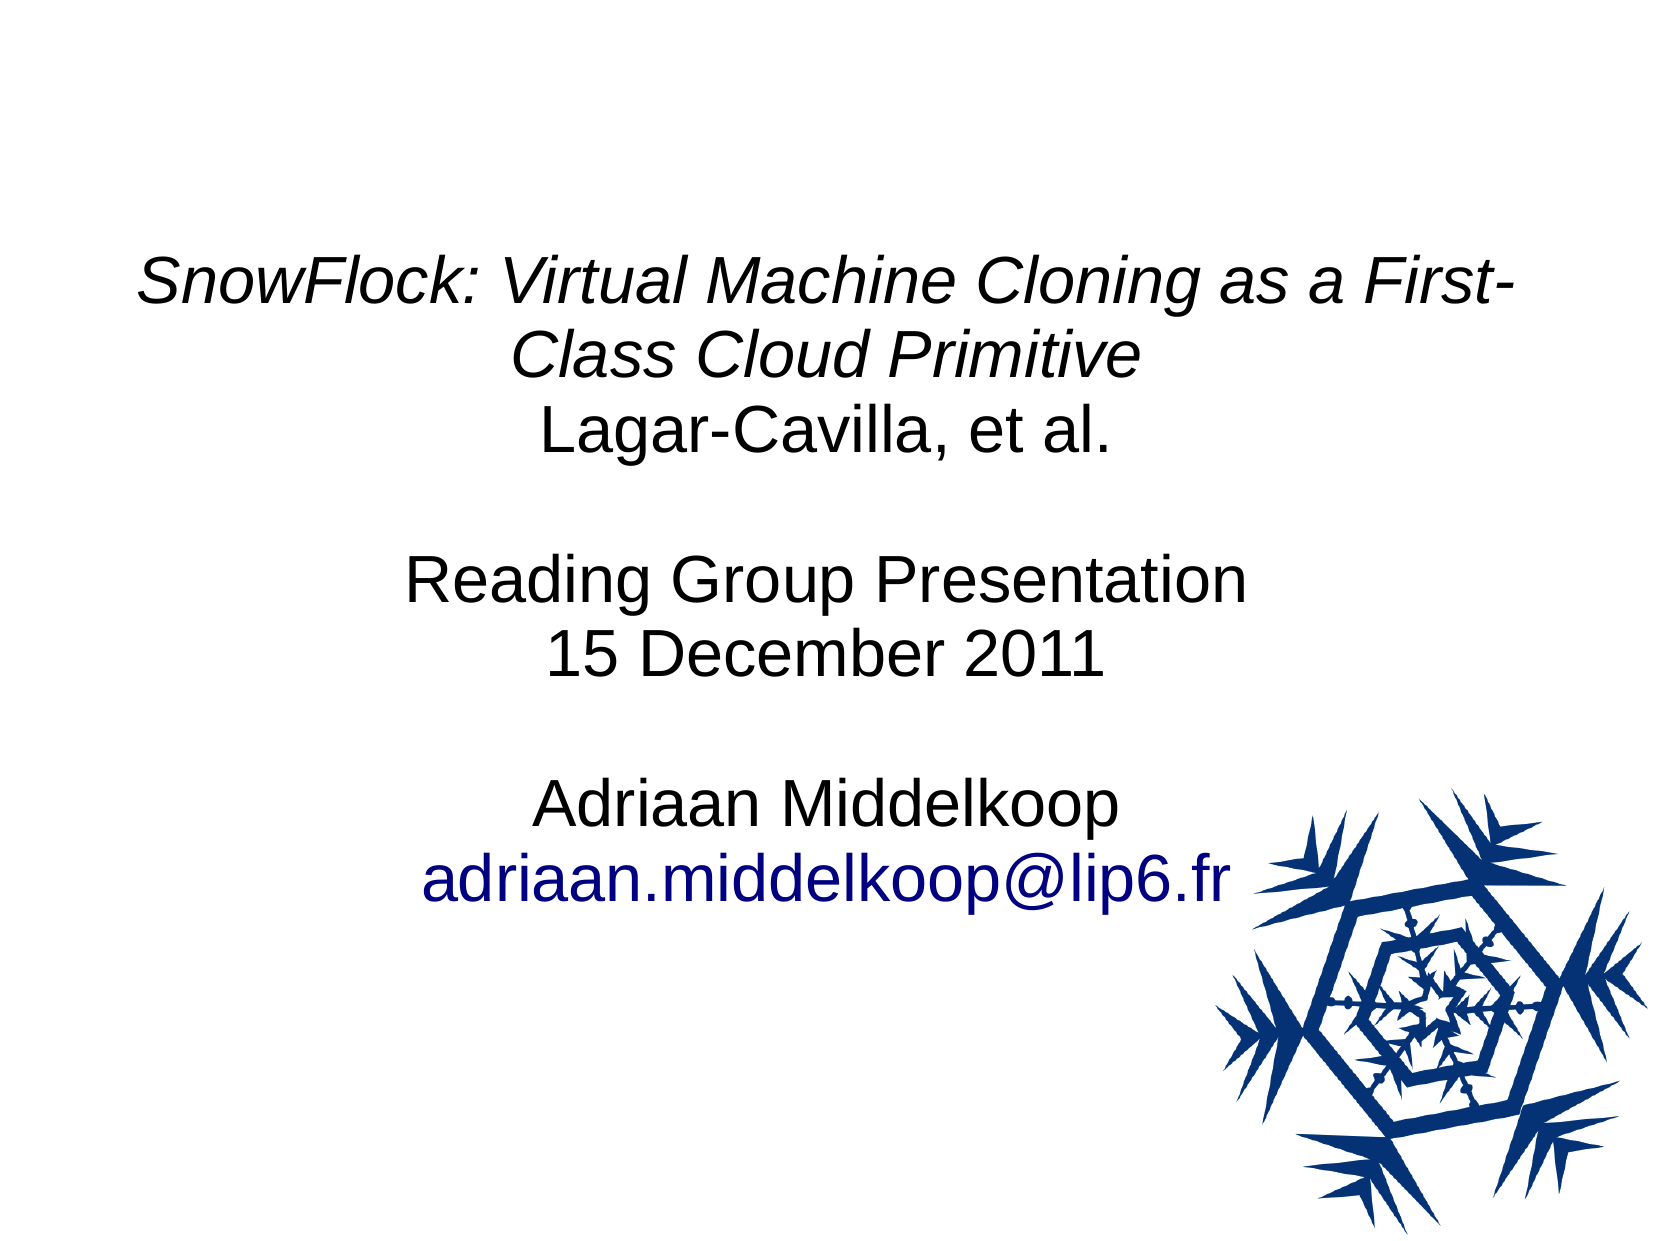

# SnowFlock: Virtual Machine Cloning as a First-Class Cloud Primitive
Lagar-Cavilla, et al.
Reading Group Presentation
15 December 2011
Adriaan Middelkoop
adriaan.middelkoop@lip6.fr